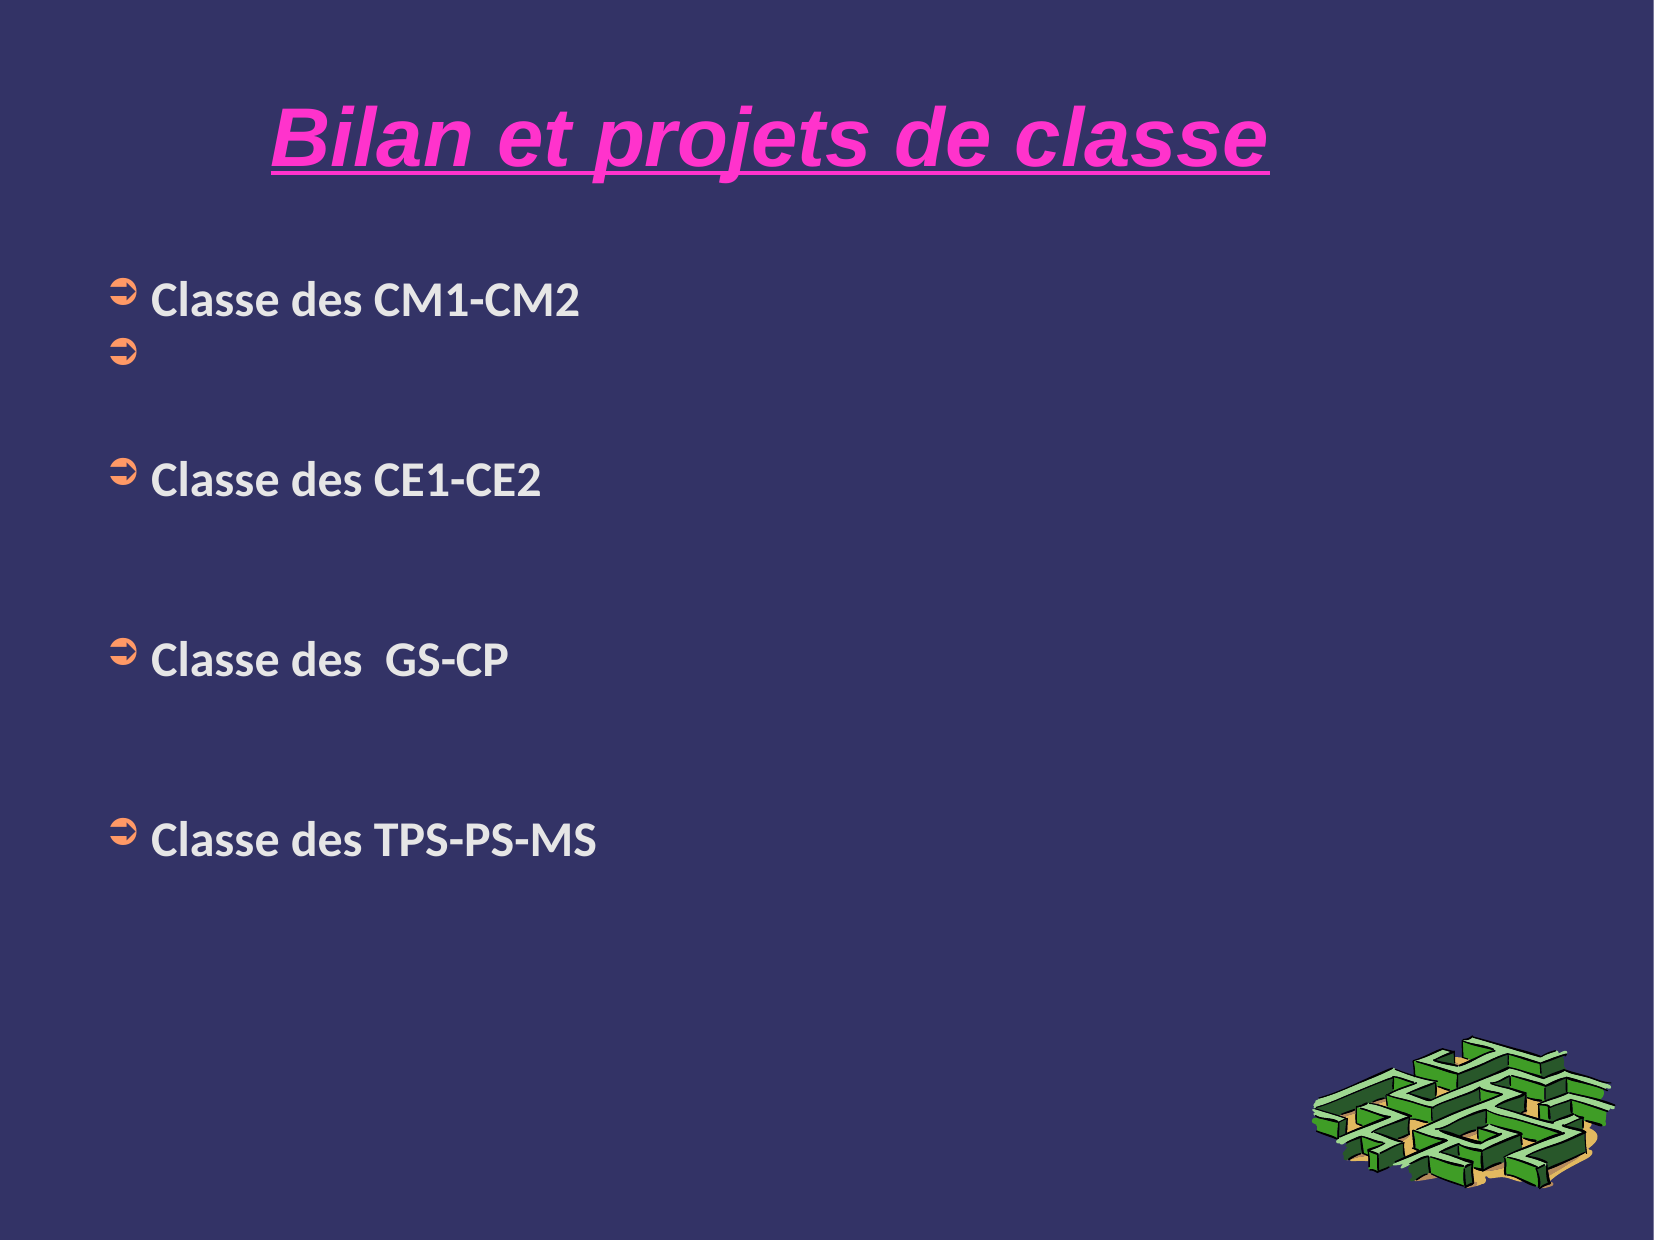

# Bilan et projets de classe
 Classe des CM1-CM2
 Classe des CE1-CE2
 Classe des GS-CP
 Classe des TPS-PS-MS